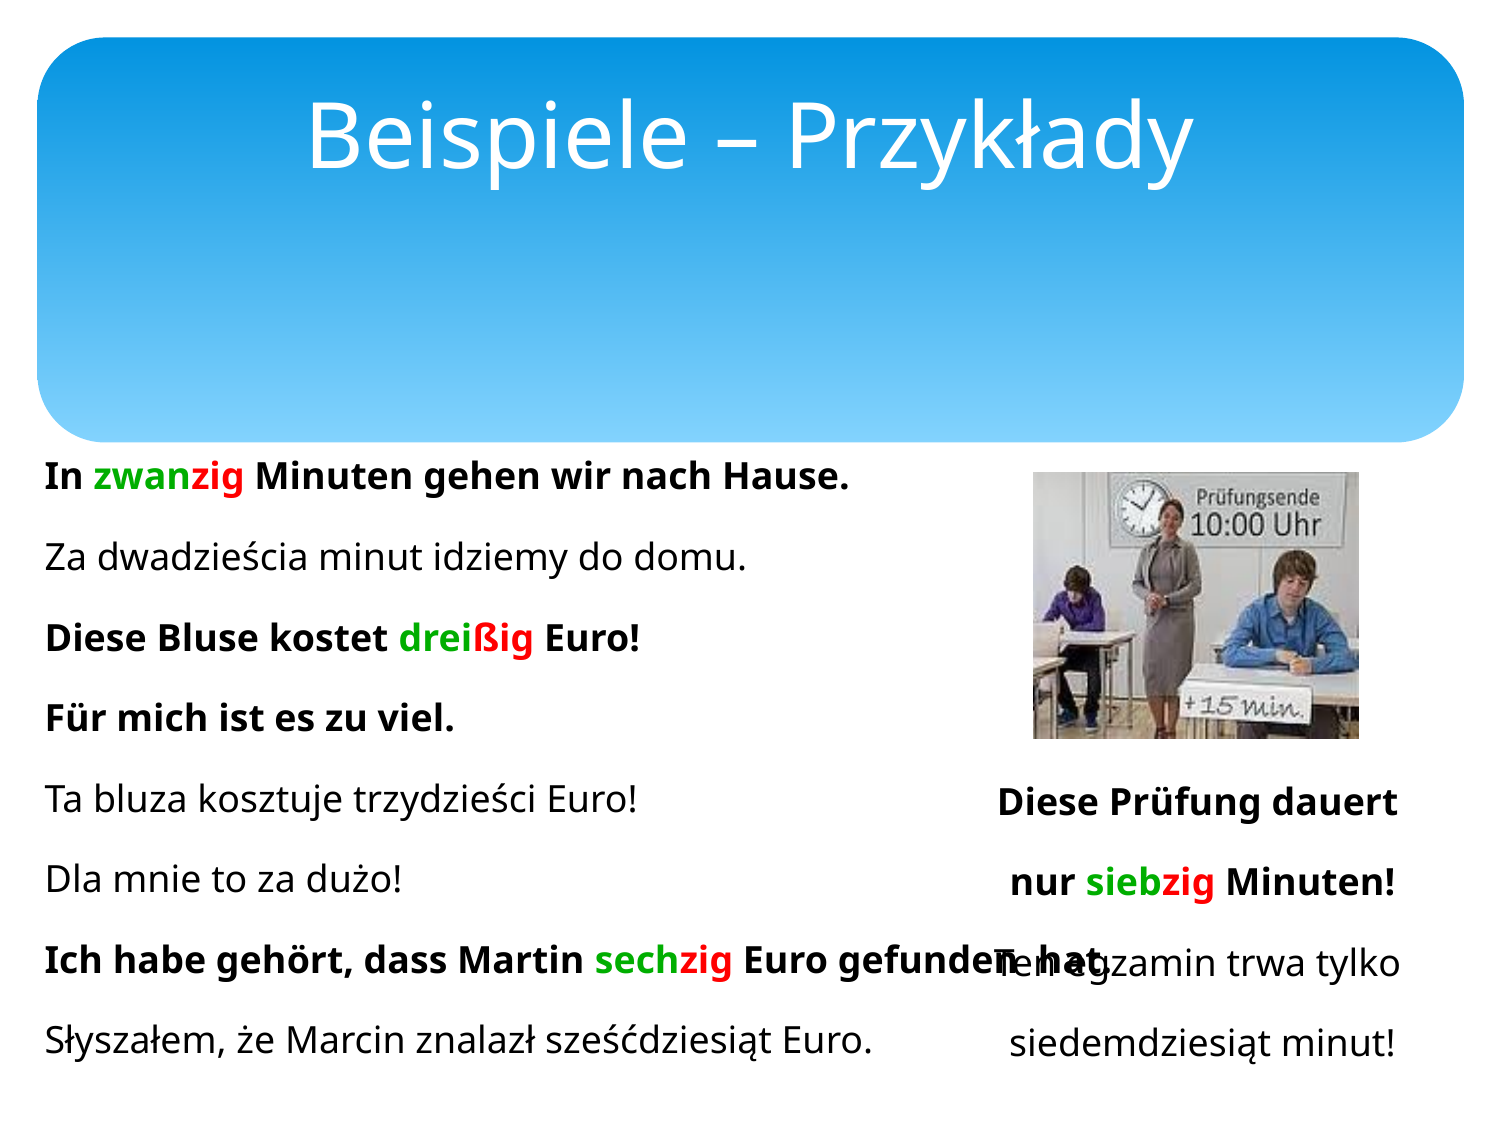

Beispiele – Przykłady
# In zwanzig Minuten gehen wir nach Hause.
Za dwadzieścia minut idziemy do domu.
Diese Bluse kostet dreißig Euro!
Für mich ist es zu viel.
Ta bluza kosztuje trzydzieści Euro!
Dla mnie to za dużo!
Ich habe gehört, dass Martin sechzig Euro gefunden hat.
Słyszałem, że Marcin znalazł sześćdziesiąt Euro.
Diese Prüfung dauert
nur siebzig Minuten!
Ten egzamin trwa tylko
siedemdziesiąt minut!